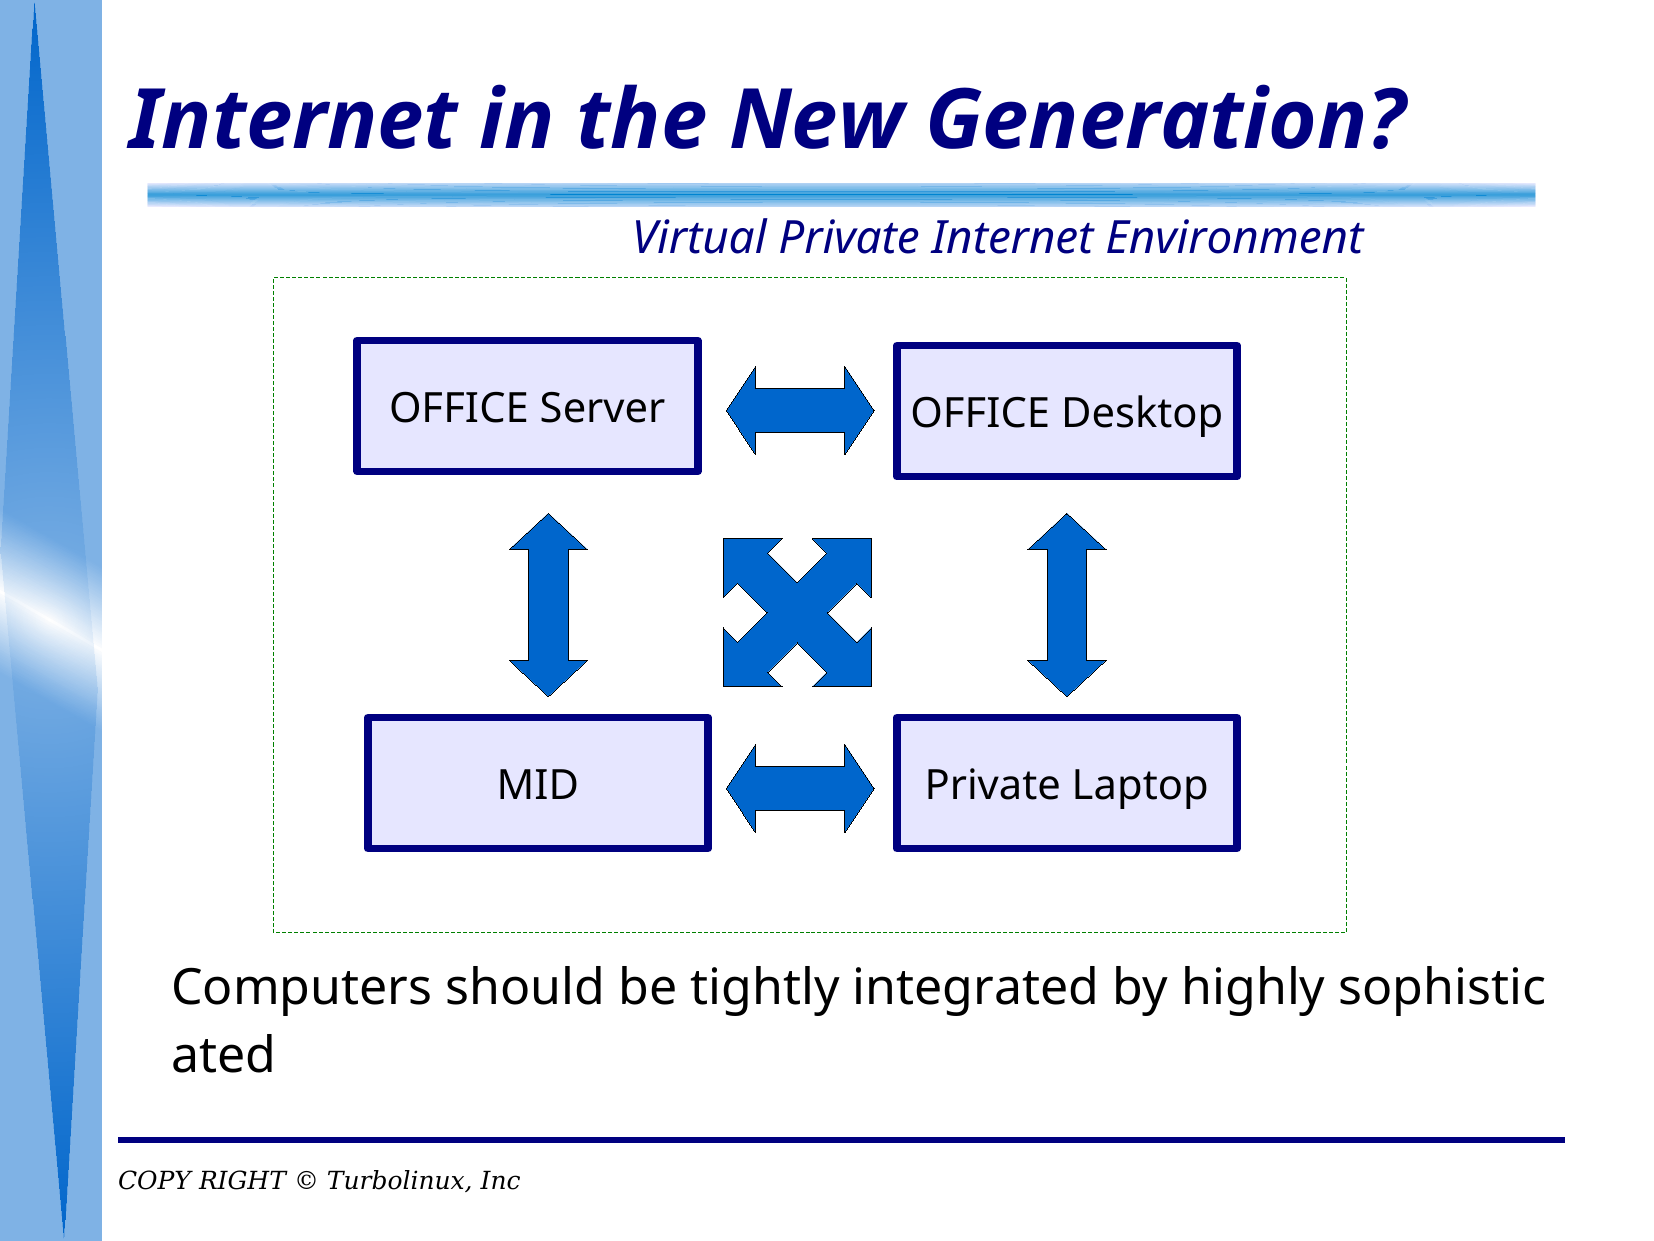

# Internet in the New Generation?
Virtual Private Internet Environment
OFFICE Server
OFFICE Desktop
MID
Private Laptop
Computers should be tightly integrated by highly sophisticated
INTERNET (S-C and P2P) technologies and become your own Environment!